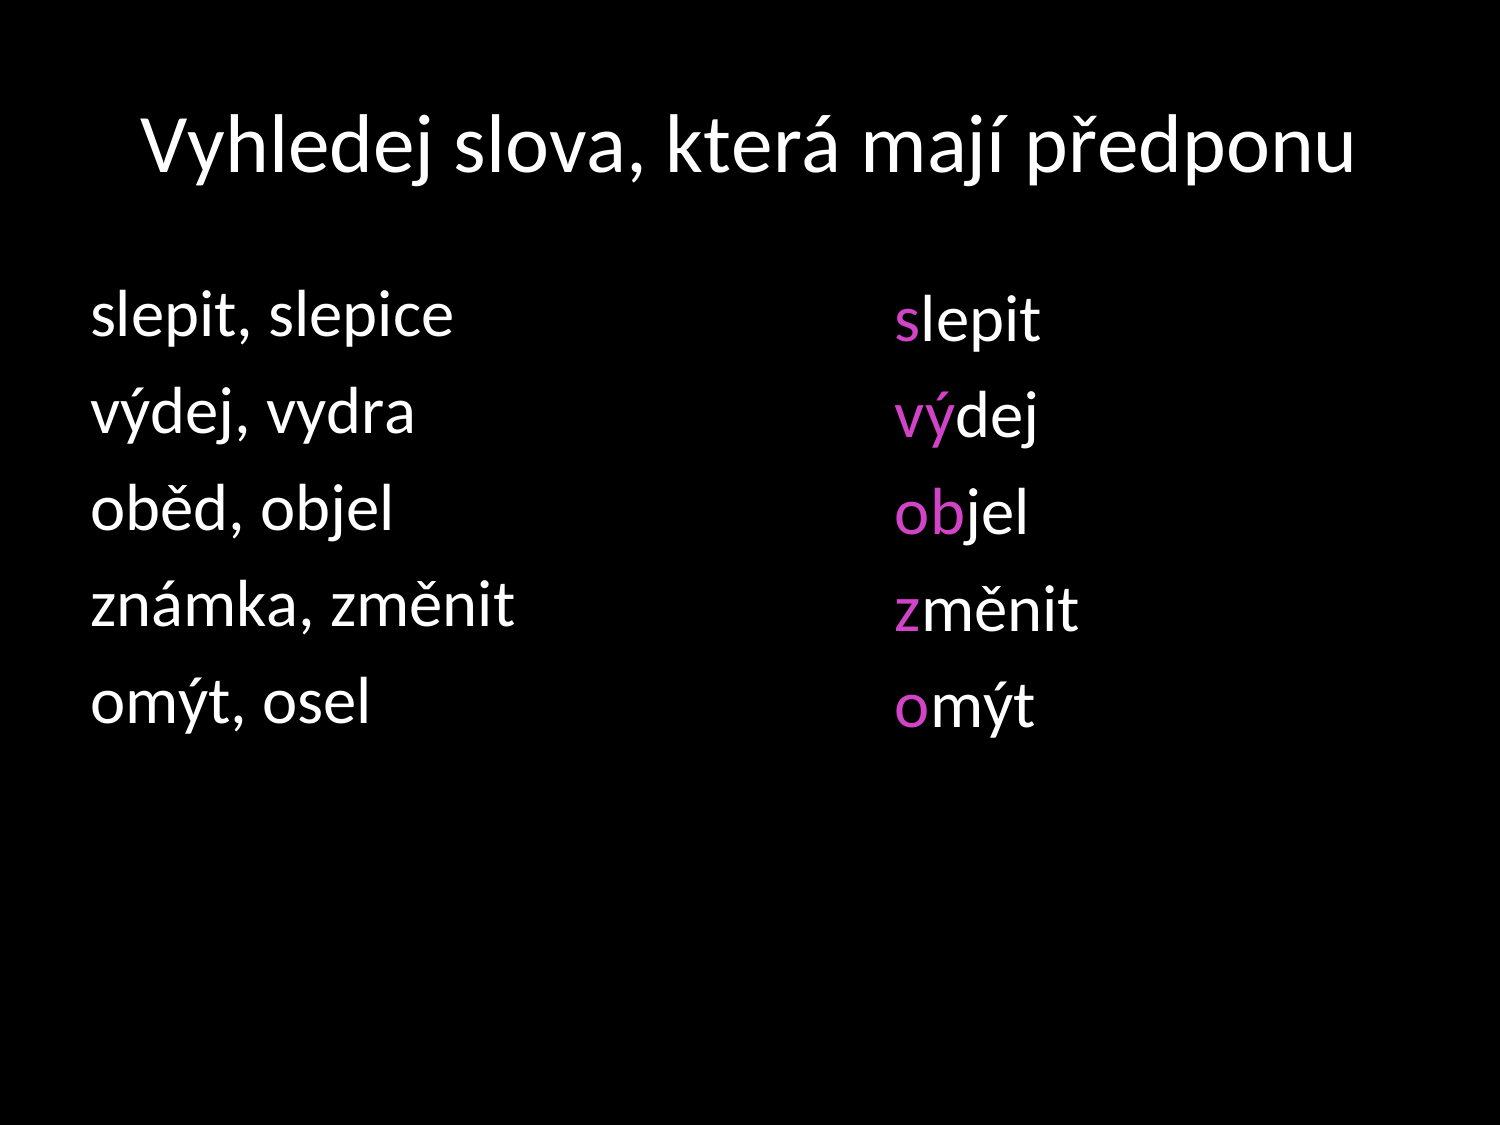

# Vyhledej slova, která mají předponu
slepit, slepice
výdej, vydra
oběd, objel
známka, změnit
omýt, osel
slepit
výdej
objel
změnit
omýt